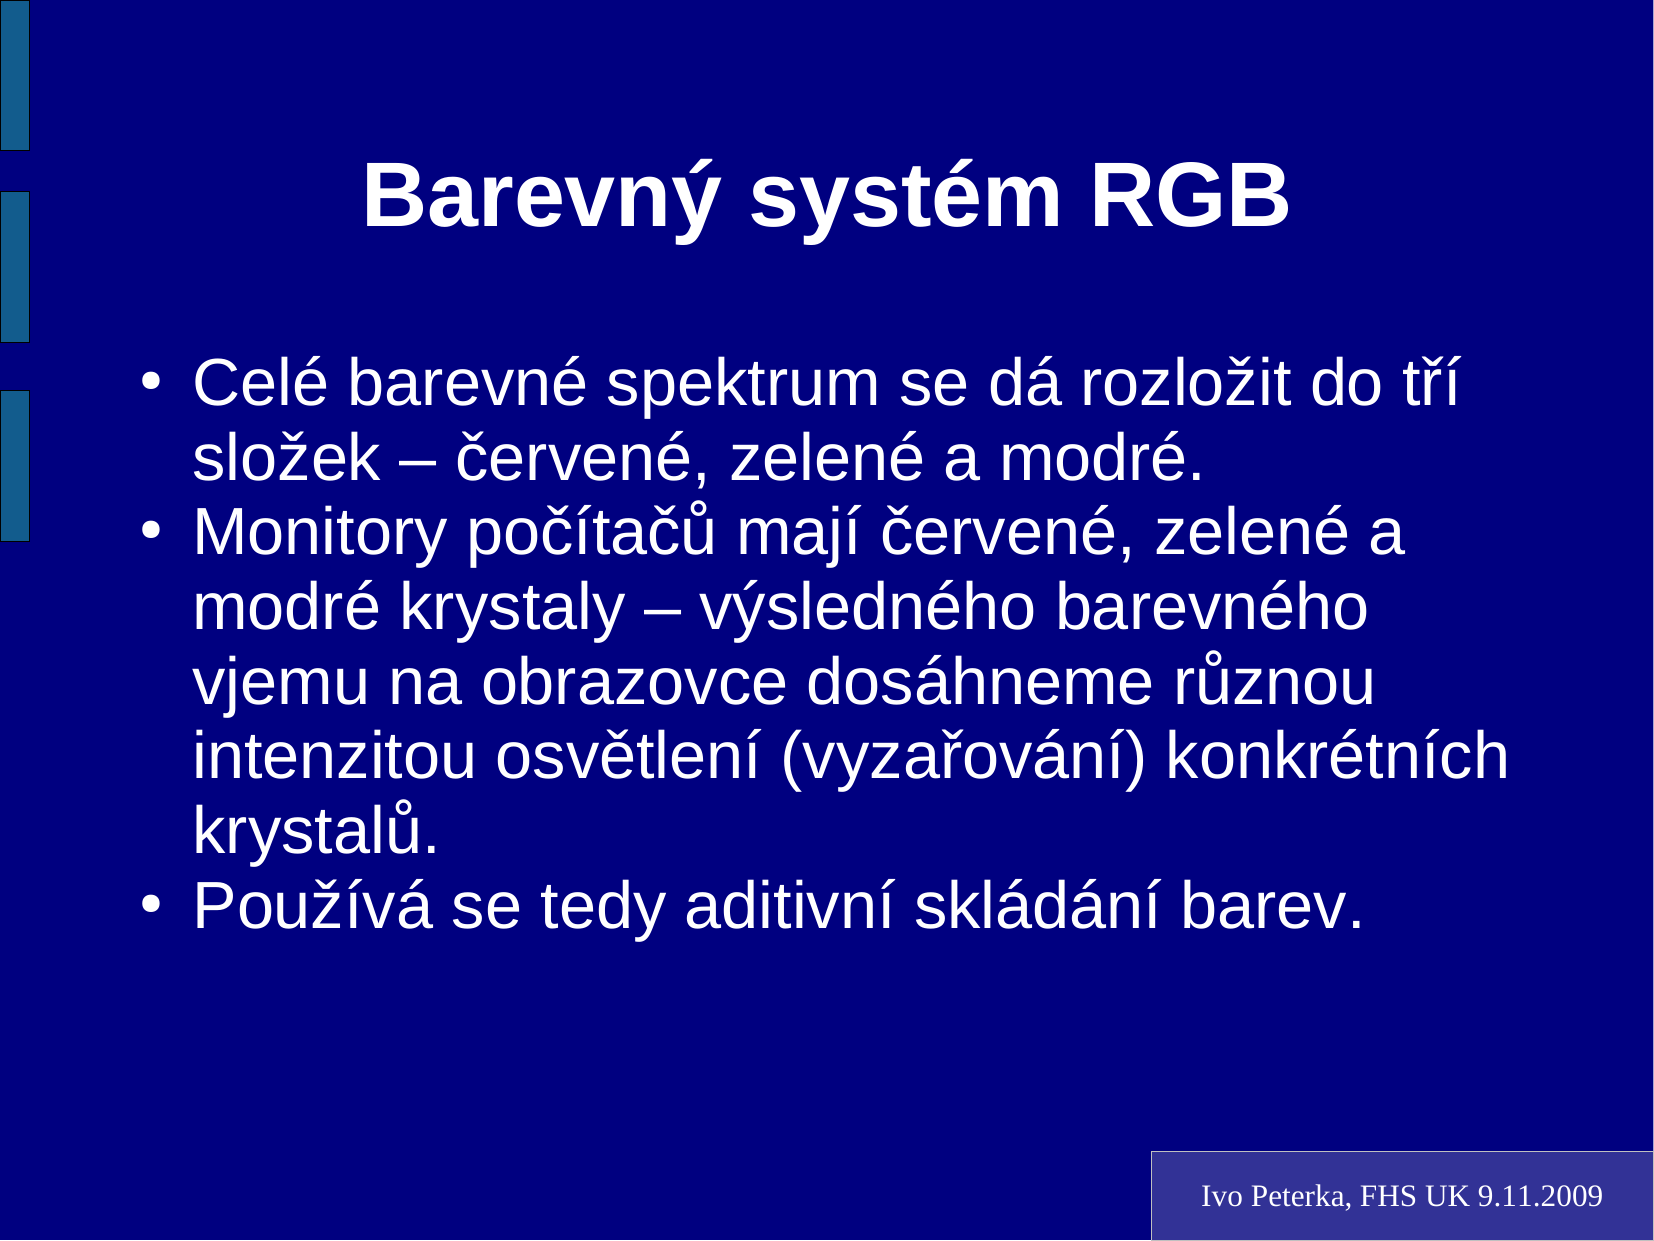

# Barevný systém RGB
Celé barevné spektrum se dá rozložit do tří složek – červené, zelené a modré.
Monitory počítačů mají červené, zelené a modré krystaly – výsledného barevného vjemu na obrazovce dosáhneme různou intenzitou osvětlení (vyzařování) konkrétních krystalů.
Používá se tedy aditivní skládání barev.